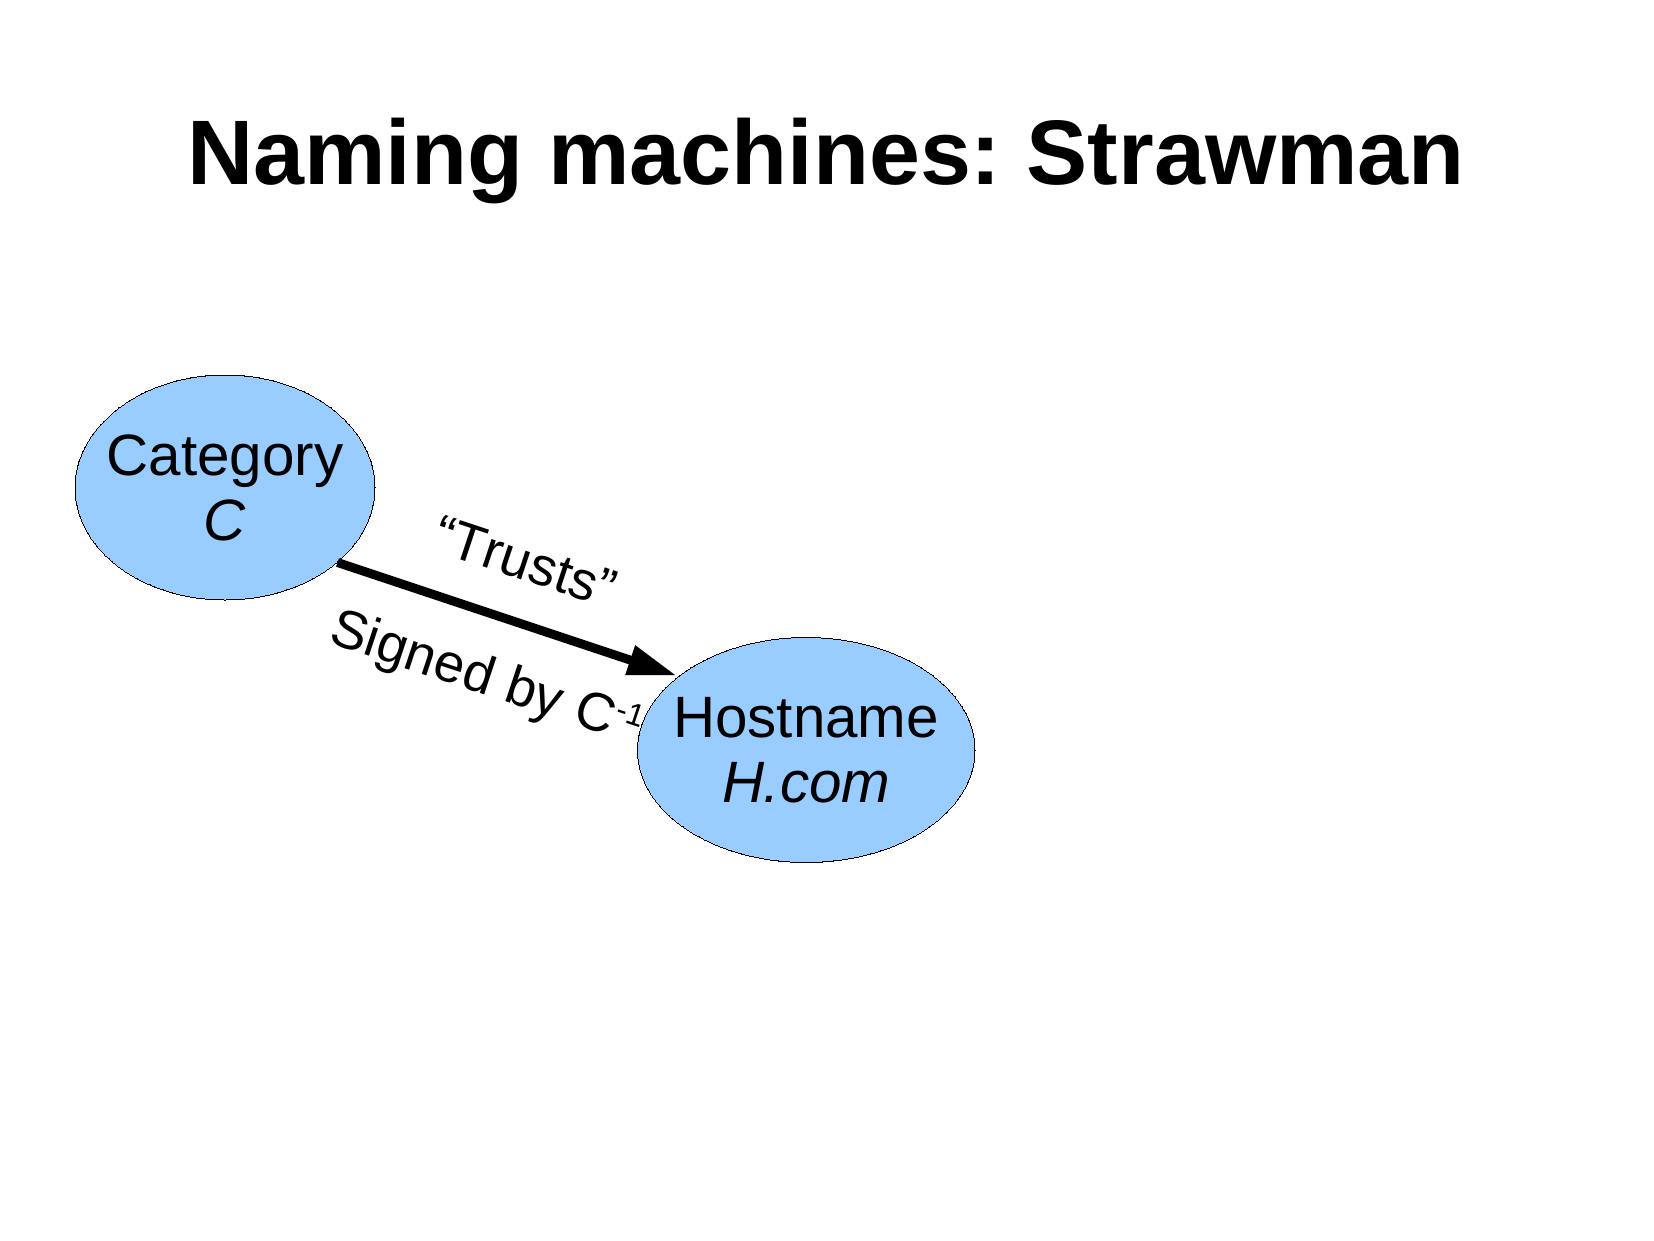

# Naming machines: Strawman
Category
C
“Trusts”
Signed by C-1
Hostname
H.com